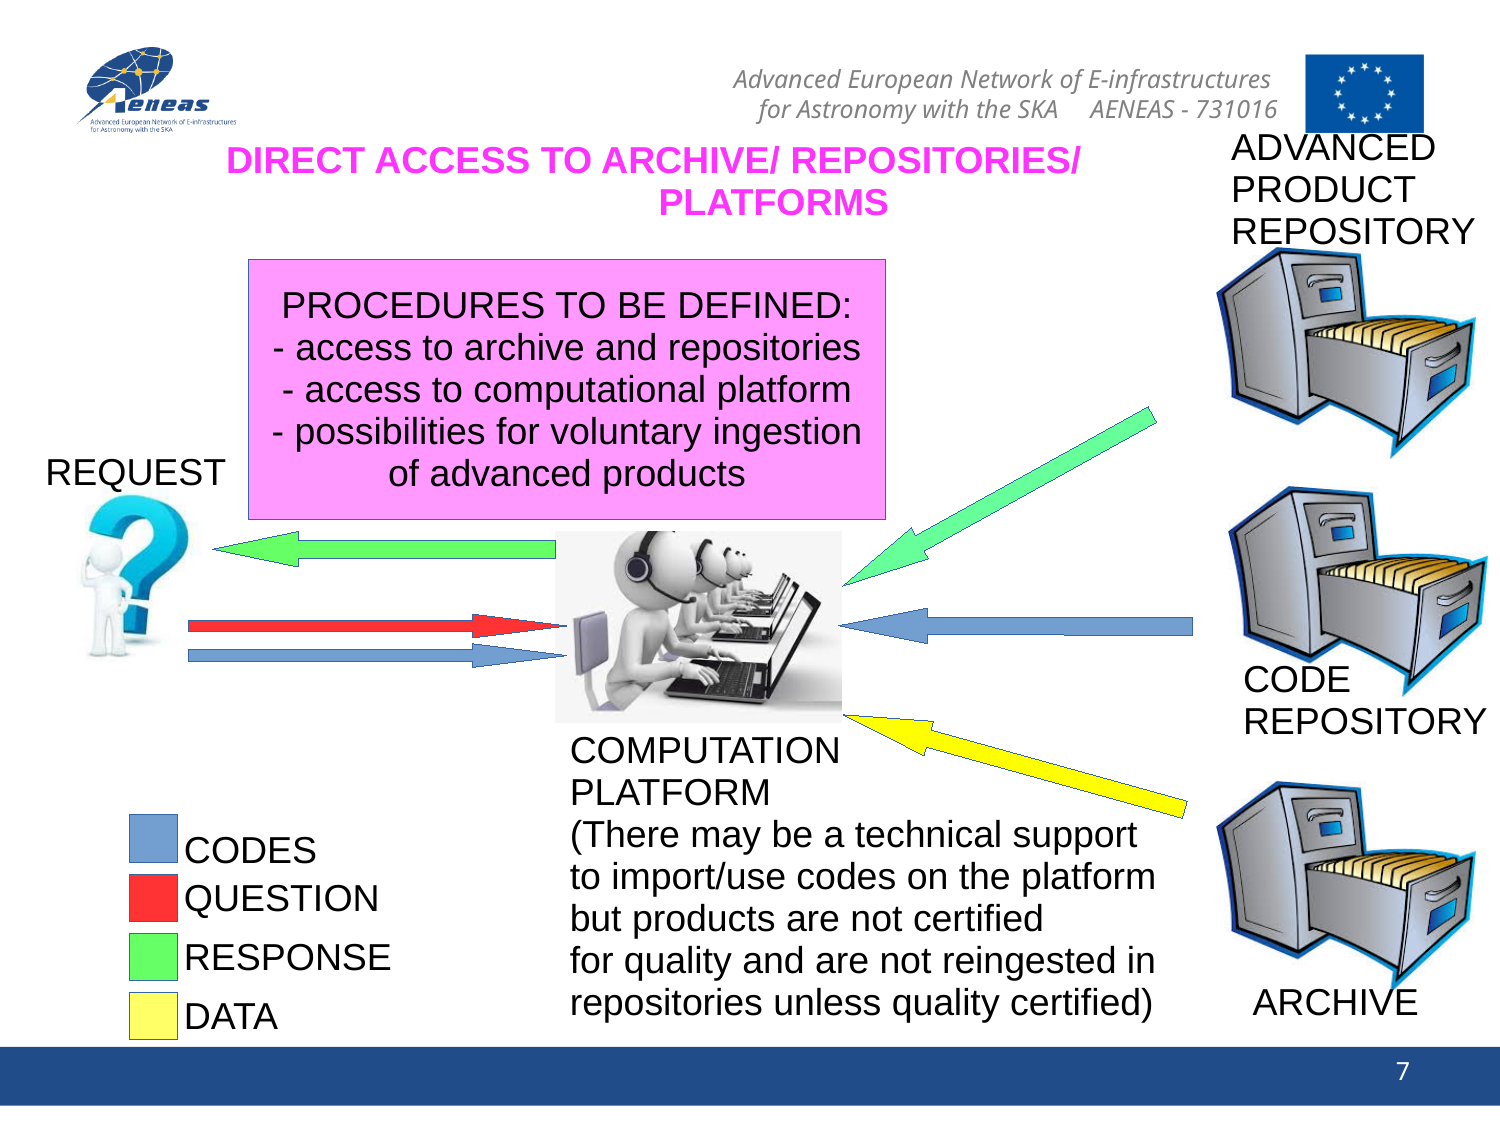

ADVANCED
PRODUCT
REPOSITORY
 DIRECT ACCESS TO ARCHIVE/ REPOSITORIES/
						PLATFORMS
PROCEDURES TO BE DEFINED:
- access to archive and repositories
- access to computational platform
- possibilities for voluntary ingestion
of advanced products
REQUEST
CODE
REPOSITORY
COMPUTATION
PLATFORM
(There may be a technical support
to import/use codes on the platform
but products are not certified
for quality and are not reingested in
repositories unless quality certified)
CODES
QUESTION
RESPONSE
ARCHIVE
DATA
7